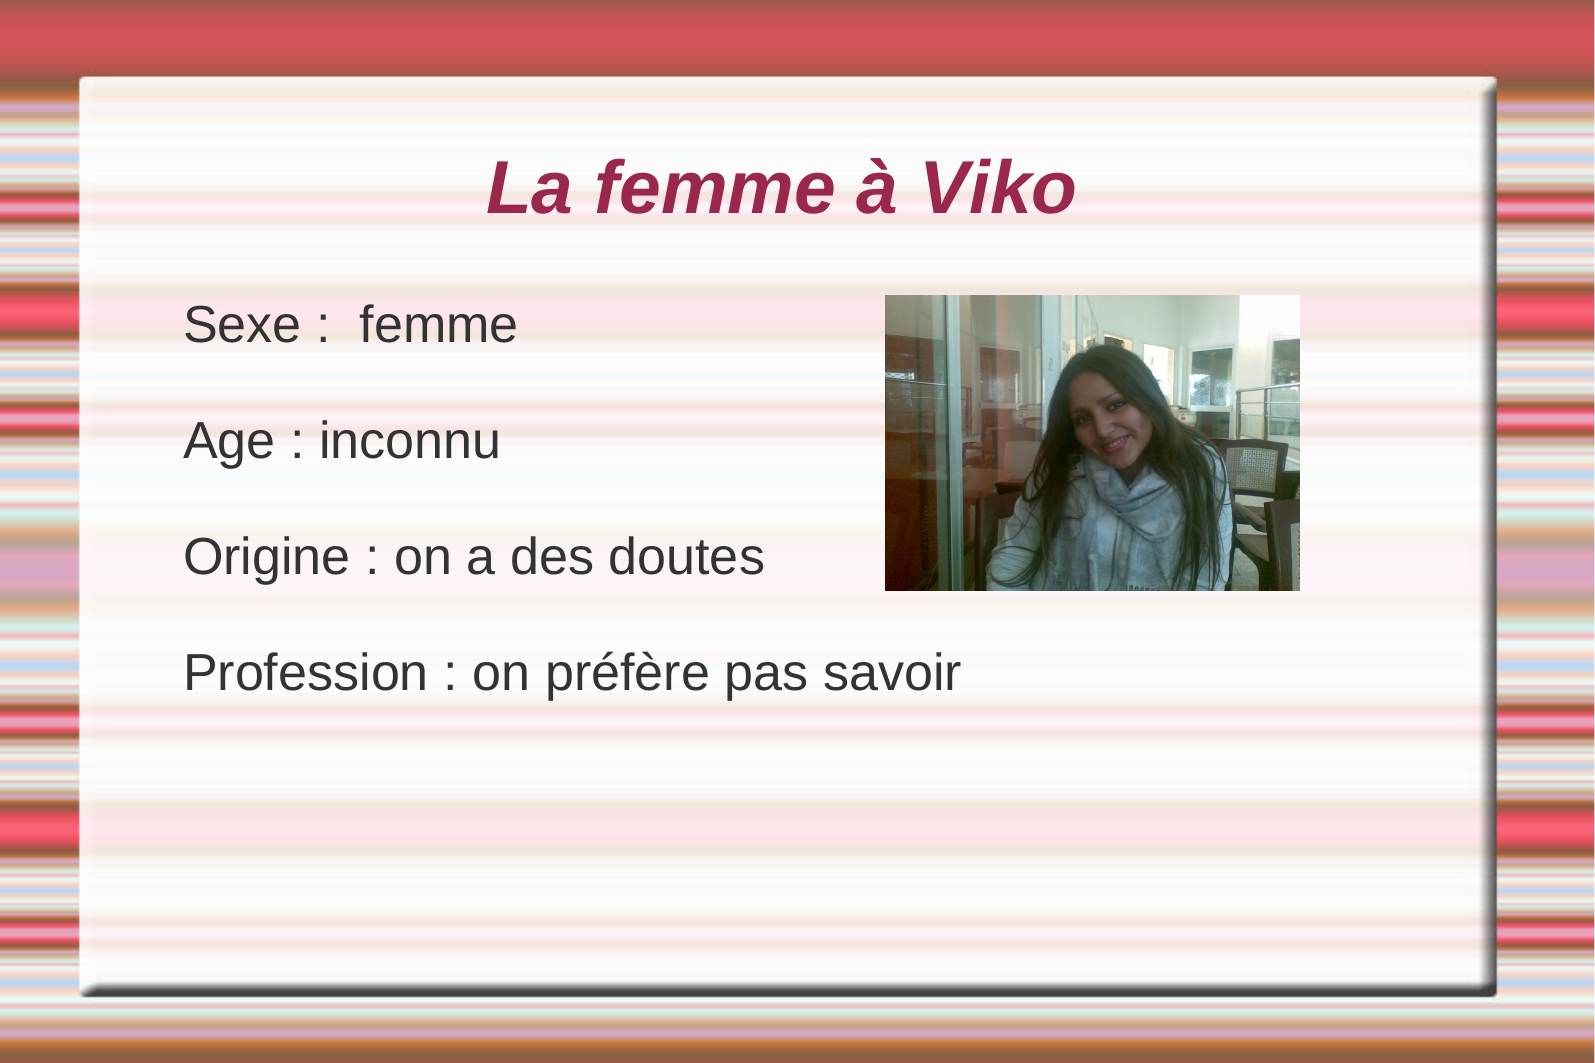

# La femme à Viko
Sexe : femme
Age : inconnu
Origine : on a des doutes
Profession : on préfère pas savoir